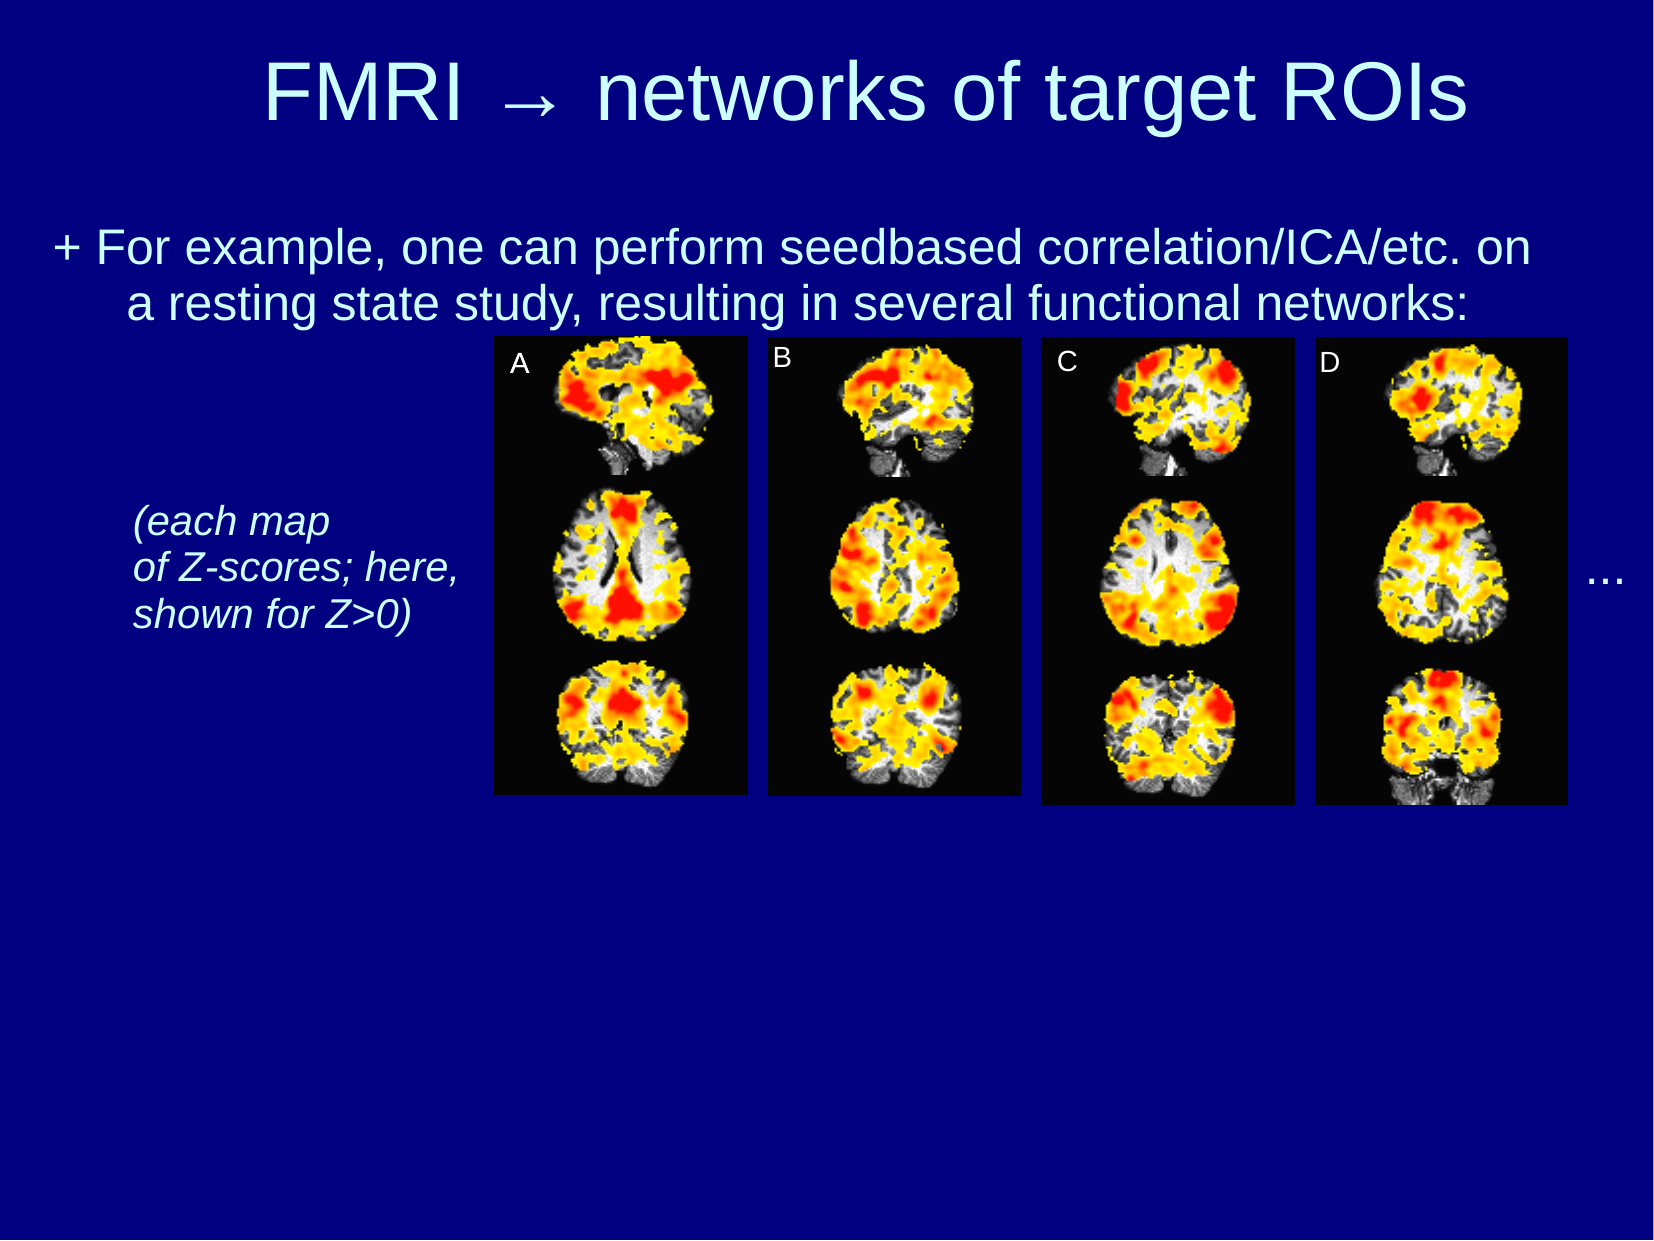

# FMRI → networks of target ROIs
+ For example, one can perform seedbased correlation/ICA/etc. on
	a resting state study, resulting in several functional networks:
B
C
D
A
A
(each map
of Z-scores; here,
shown for Z>0)
...